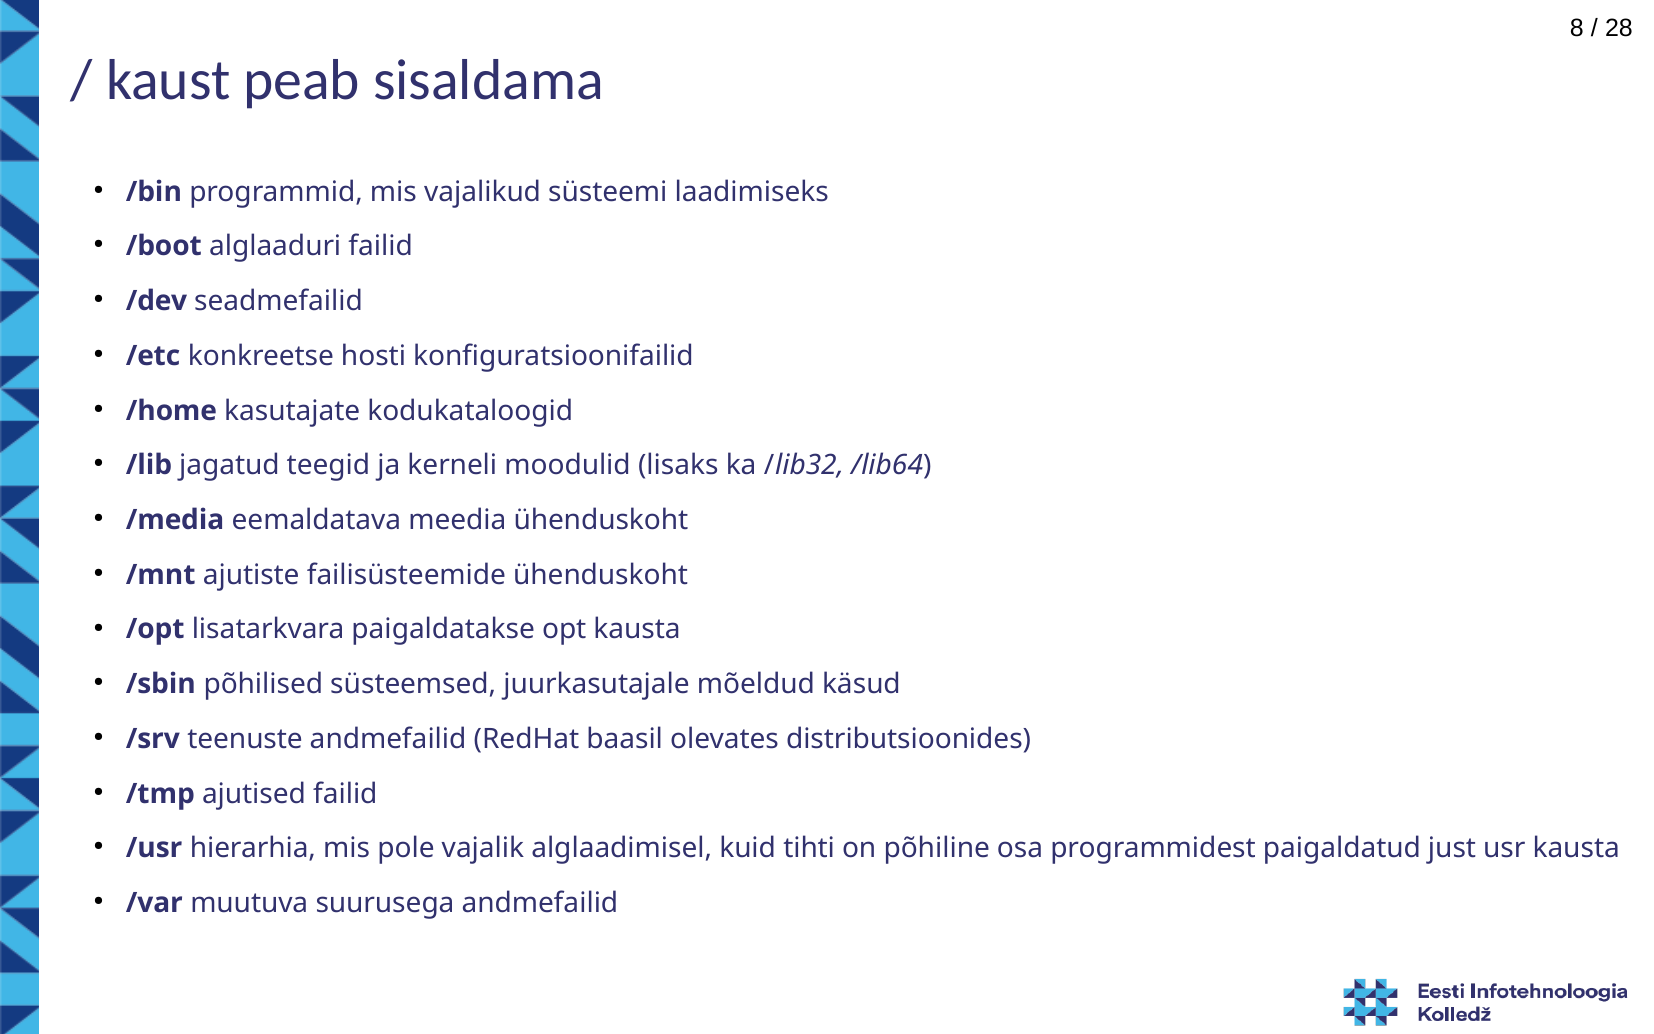

# / kaust peab sisaldama
/bin programmid, mis vajalikud süsteemi laadimiseks
/boot alglaaduri failid
/dev seadmefailid
/etc konkreetse hosti konfiguratsioonifailid
/home kasutajate kodukataloogid
/lib jagatud teegid ja kerneli moodulid (lisaks ka /lib32, /lib64)
/media eemaldatava meedia ühenduskoht
/mnt ajutiste failisüsteemide ühenduskoht
/opt lisatarkvara paigaldatakse opt kausta
/sbin põhilised süsteemsed, juurkasutajale mõeldud käsud
/srv teenuste andmefailid (RedHat baasil olevates distributsioonides)
/tmp ajutised failid
/usr hierarhia, mis pole vajalik alglaadimisel, kuid tihti on põhiline osa programmidest paigaldatud just usr kausta
/var muutuva suurusega andmefailid